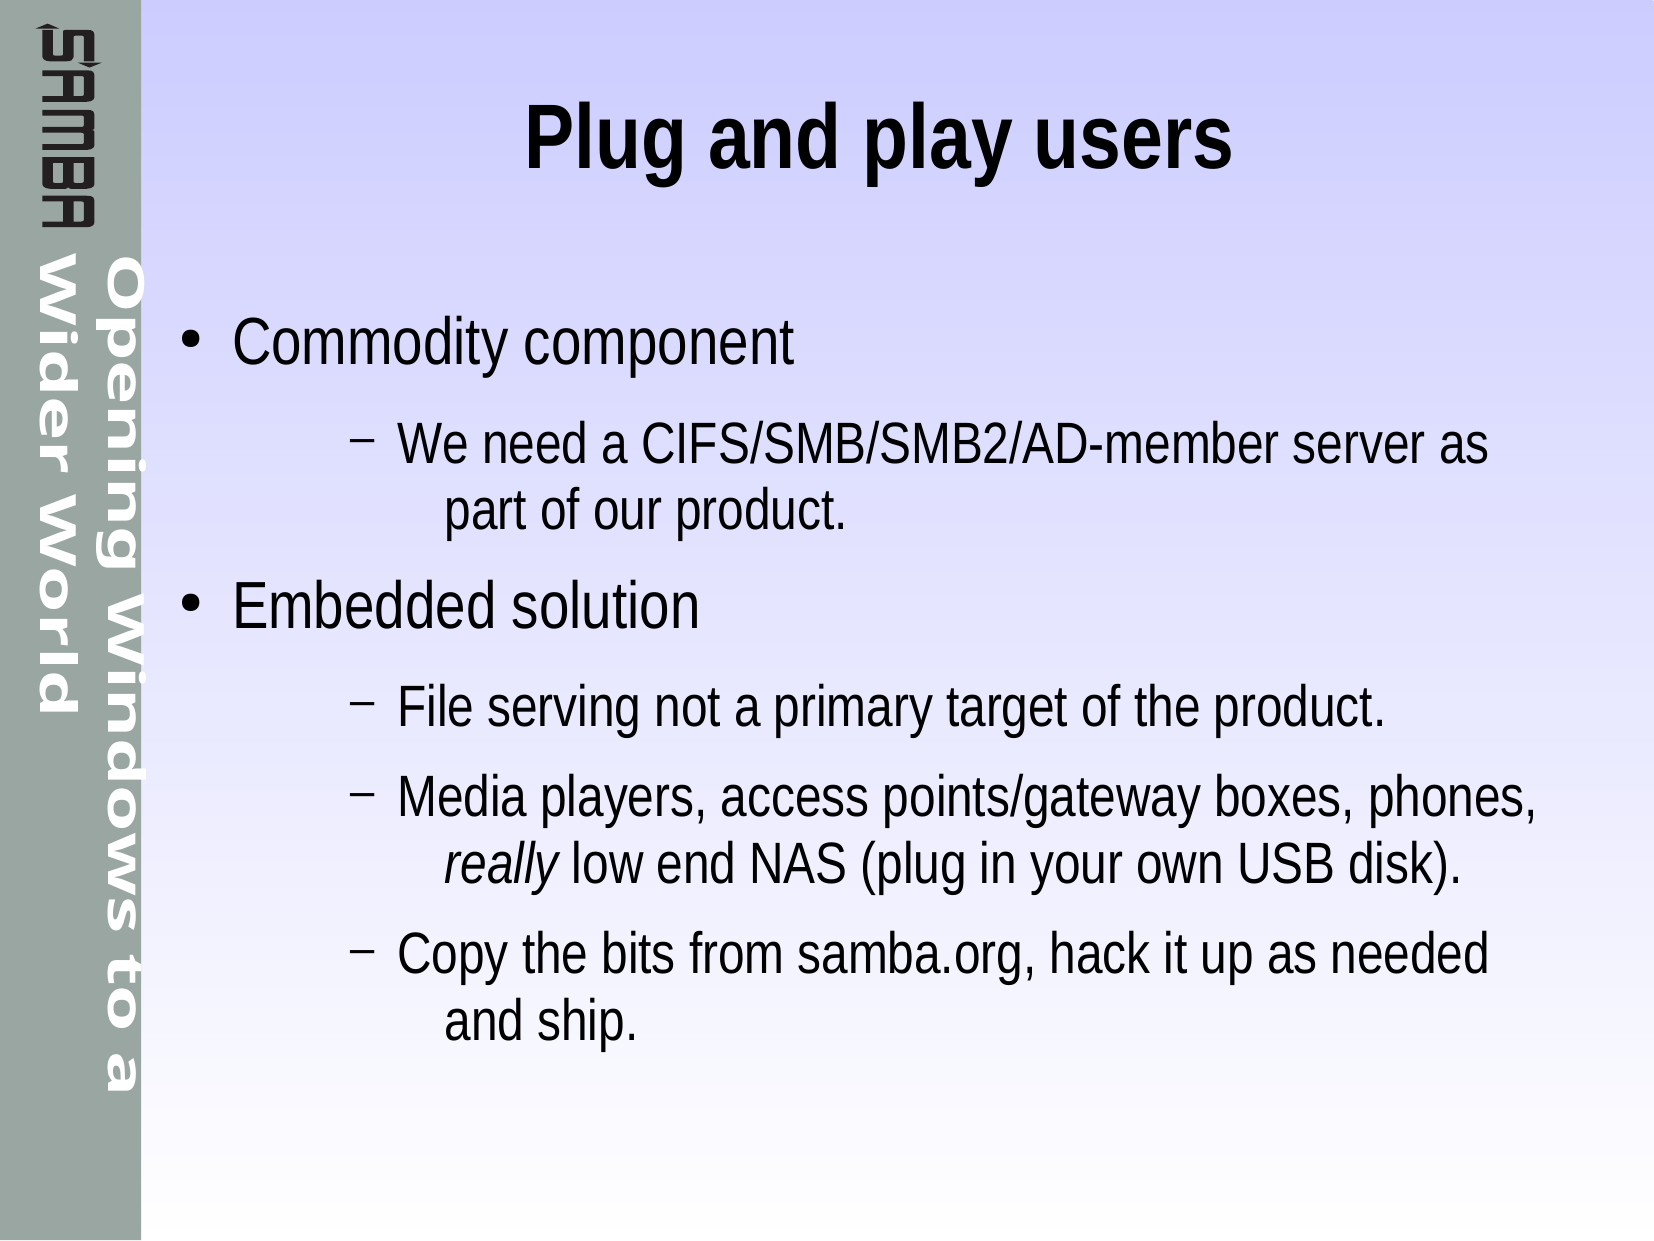

# Plug and play users
Commodity component
We need a CIFS/SMB/SMB2/AD-member server as part of our product.
Embedded solution
File serving not a primary target of the product.
Media players, access points/gateway boxes, phones, really low end NAS (plug in your own USB disk).
Copy the bits from samba.org, hack it up as needed and ship.